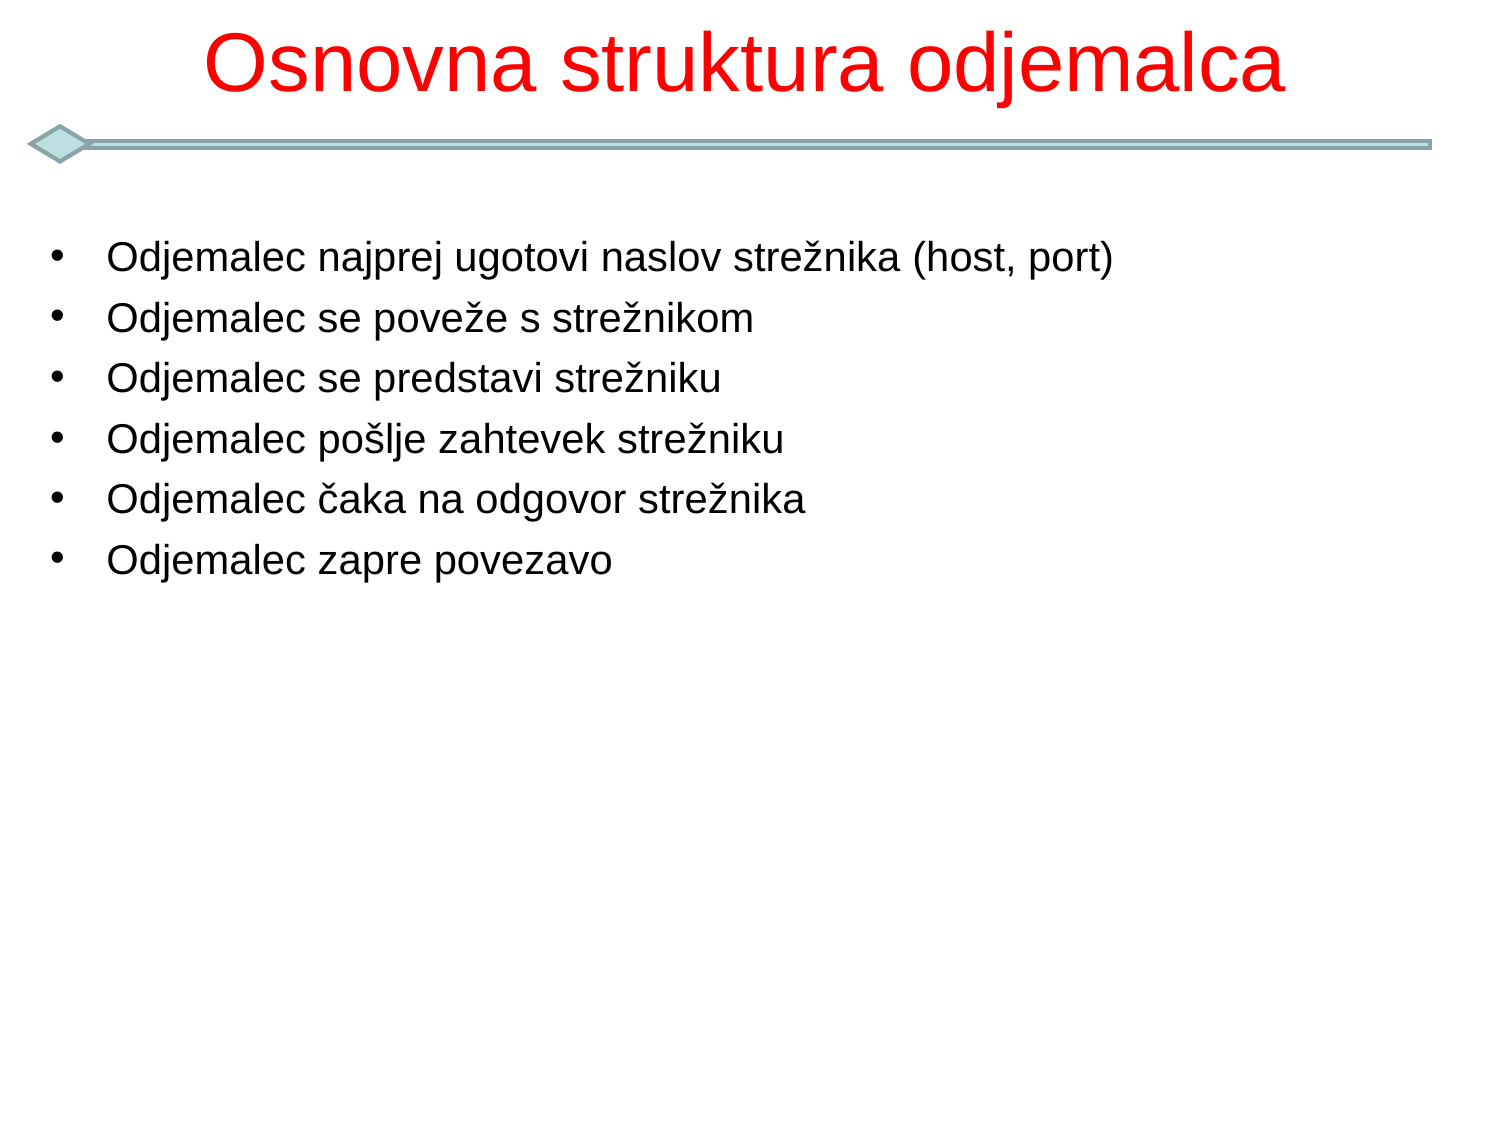

# Osnovna struktura odjemalca
Odjemalec najprej ugotovi naslov strežnika (host, port)
Odjemalec se poveže s strežnikom
Odjemalec se predstavi strežniku
Odjemalec pošlje zahtevek strežniku
Odjemalec čaka na odgovor strežnika
Odjemalec zapre povezavo